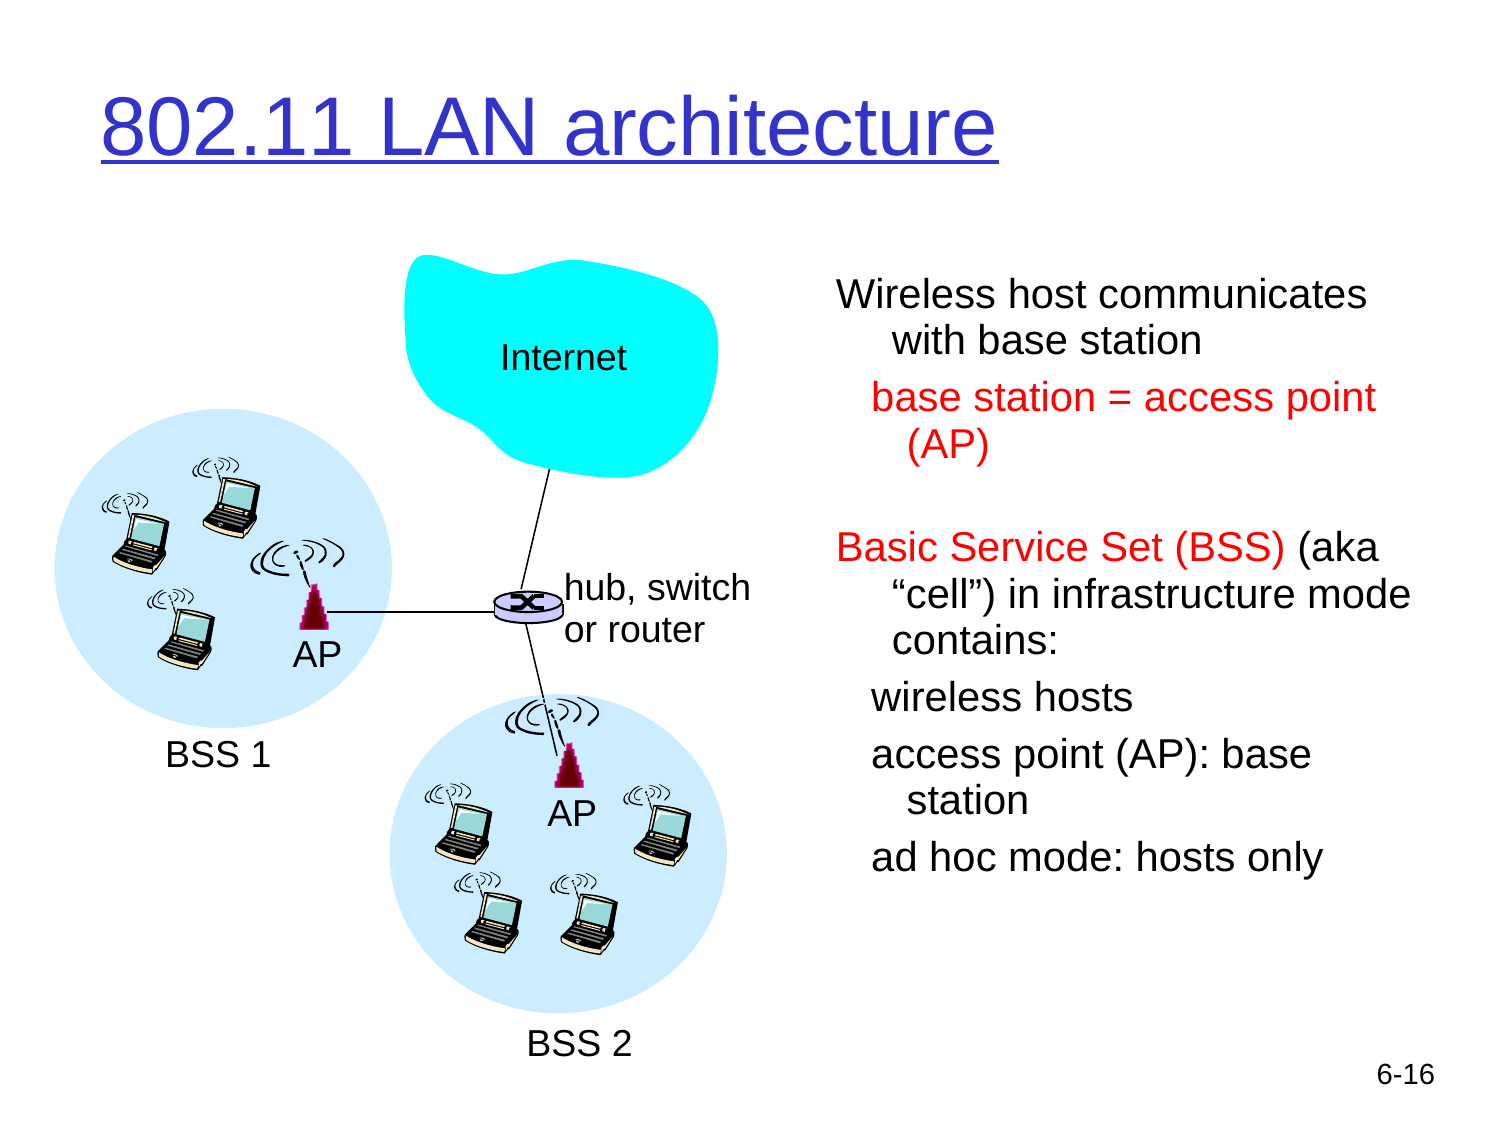

# 802.11 LAN architecture
Internet
Wireless host communicates with base station
base station = access point (AP)
Basic Service Set (BSS) (aka “cell”) in infrastructure mode contains:
wireless hosts
access point (AP): base station
ad hoc mode: hosts only
AP
hub, switch
or router
AP
BSS 1
BSS 2
16